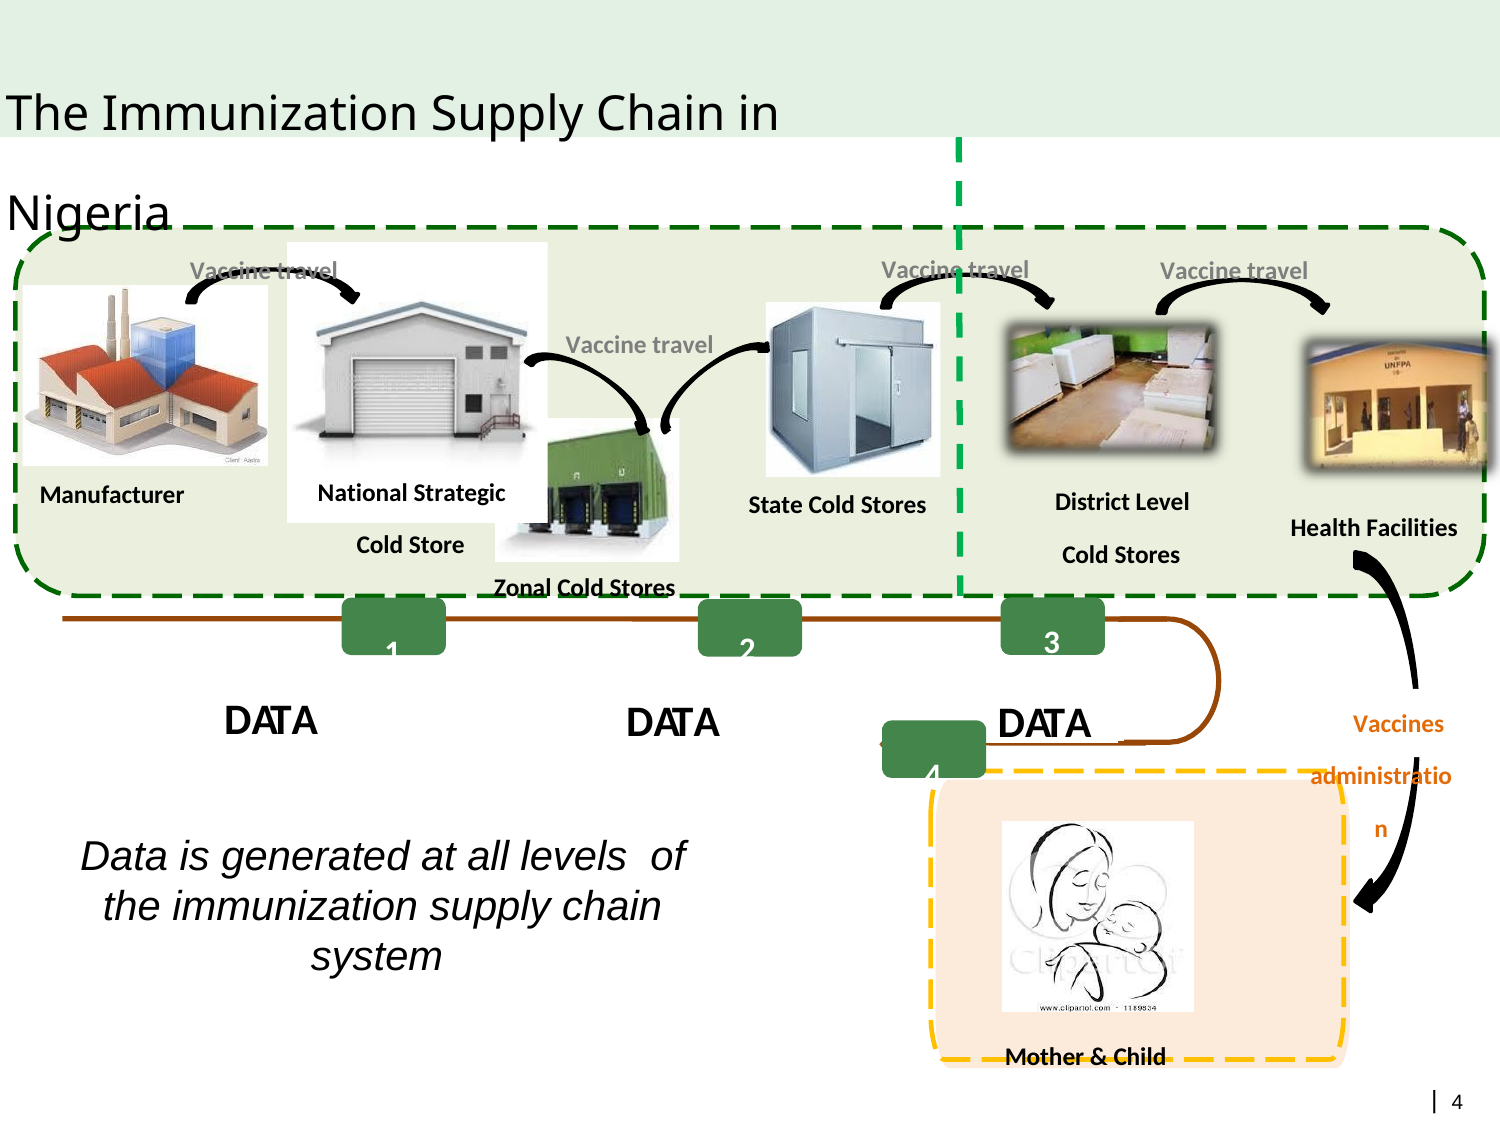

The Immunization Supply Chain in Nigeria
Vaccine travel
Vaccine travel
Vaccine travel
Vaccine travel
National Strategic
Cold Store
Manufacturer
District Level
Cold Stores
State Cold Stores
Health Facilities
Zonal Cold Stores
3
2
1
DATA
DATA
DATA
Vaccines
administration
4
Data is generated at all levels of the immunization supply chain system
Mother & Child